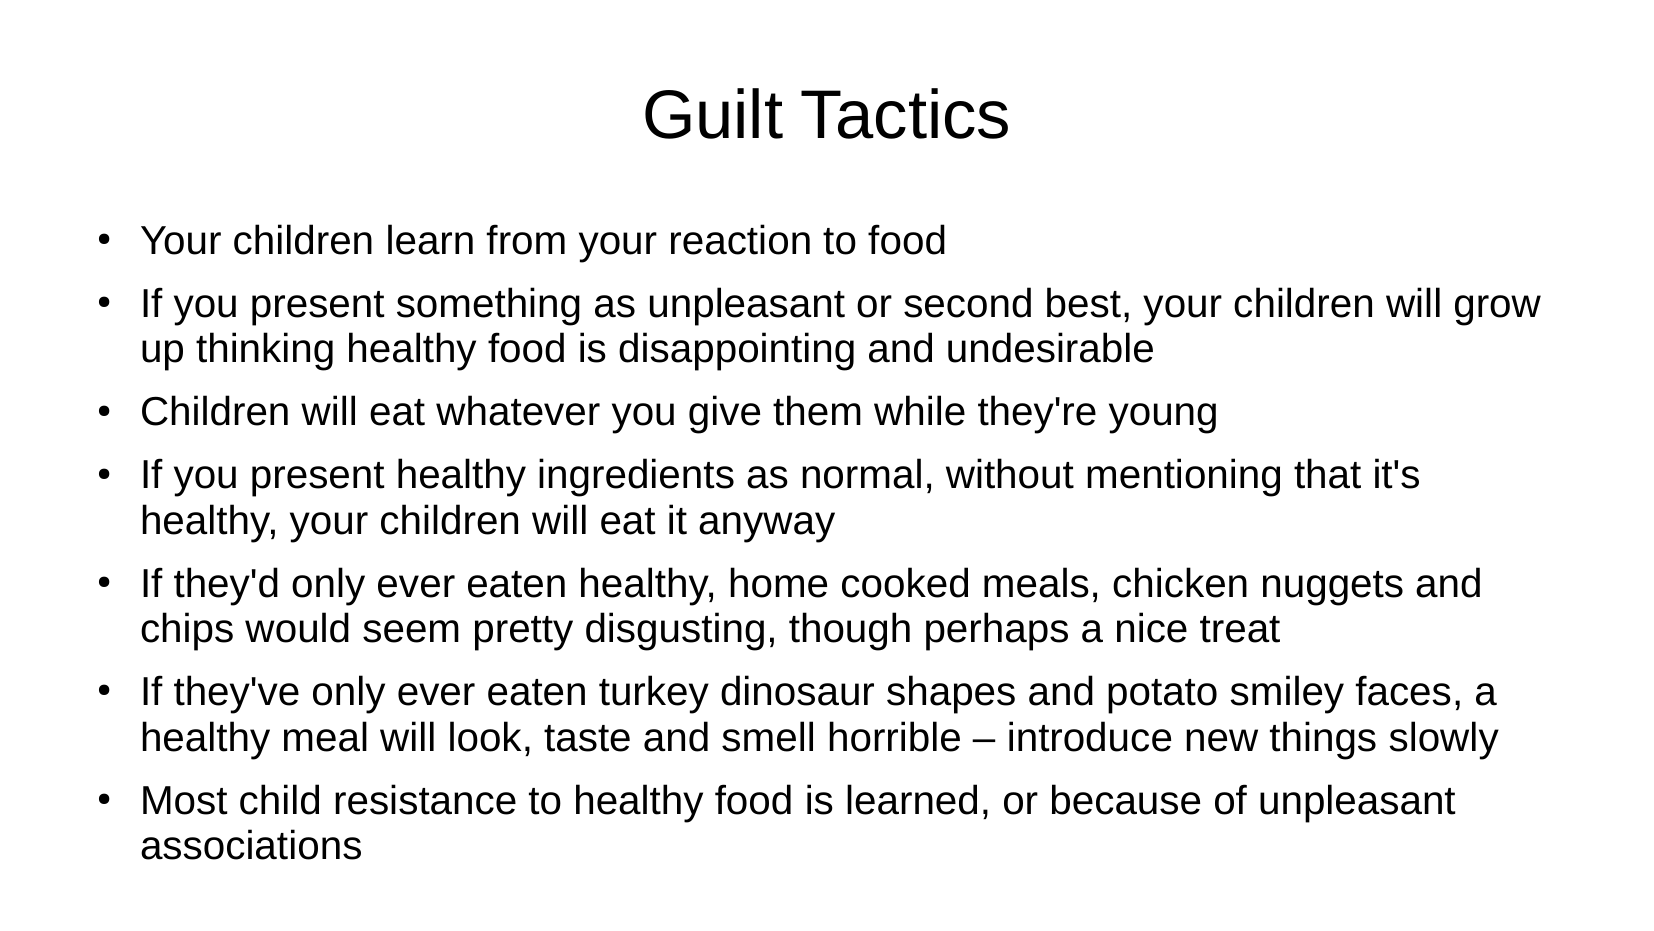

# Guilt Tactics
Your children learn from your reaction to food
If you present something as unpleasant or second best, your children will grow up thinking healthy food is disappointing and undesirable
Children will eat whatever you give them while they're young
If you present healthy ingredients as normal, without mentioning that it's healthy, your children will eat it anyway
If they'd only ever eaten healthy, home cooked meals, chicken nuggets and chips would seem pretty disgusting, though perhaps a nice treat
If they've only ever eaten turkey dinosaur shapes and potato smiley faces, a healthy meal will look, taste and smell horrible – introduce new things slowly
Most child resistance to healthy food is learned, or because of unpleasant associations